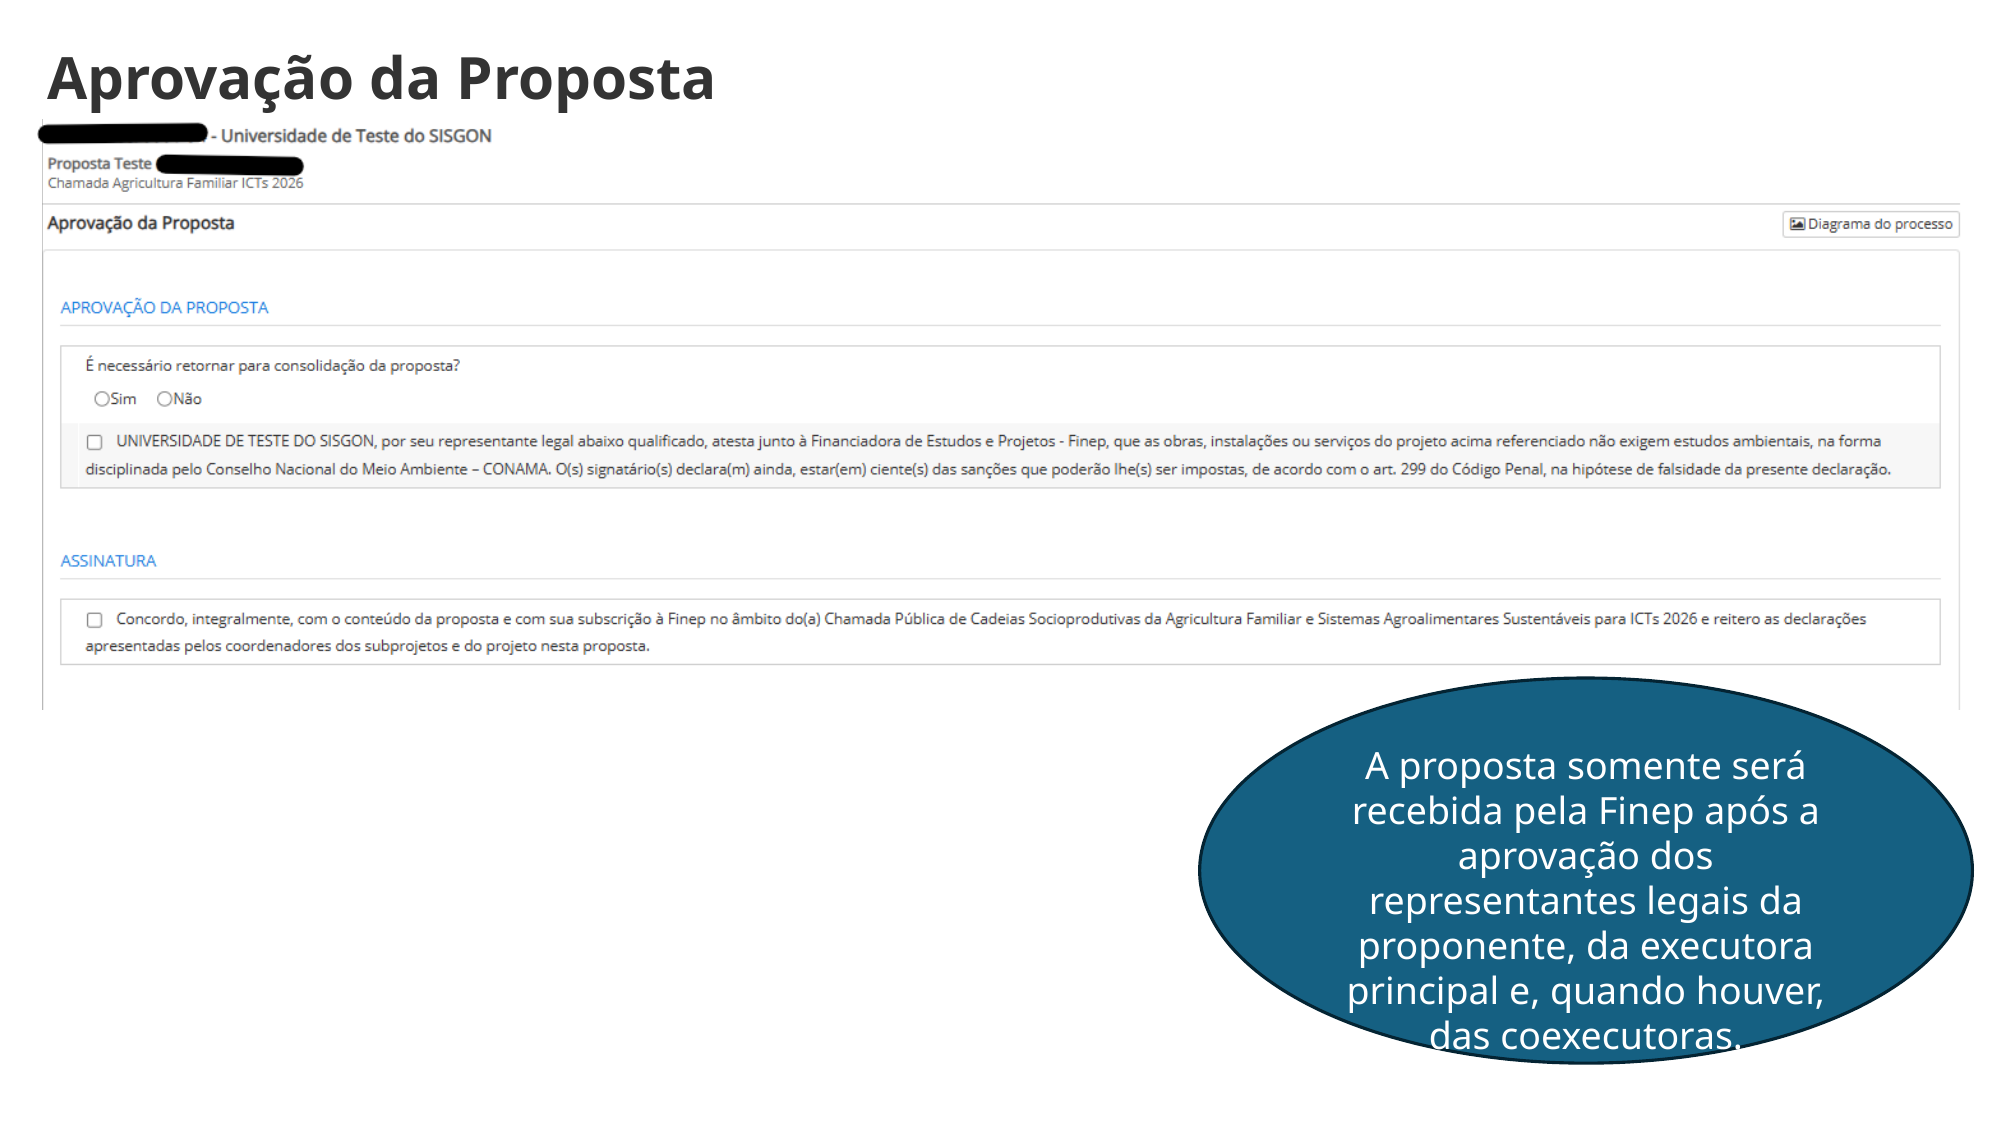

# Aprovação da Proposta
A proposta somente será recebida pela Finep após a aprovação dos representantes legais da proponente, da executora principal e, quando houver, das coexecutoras.